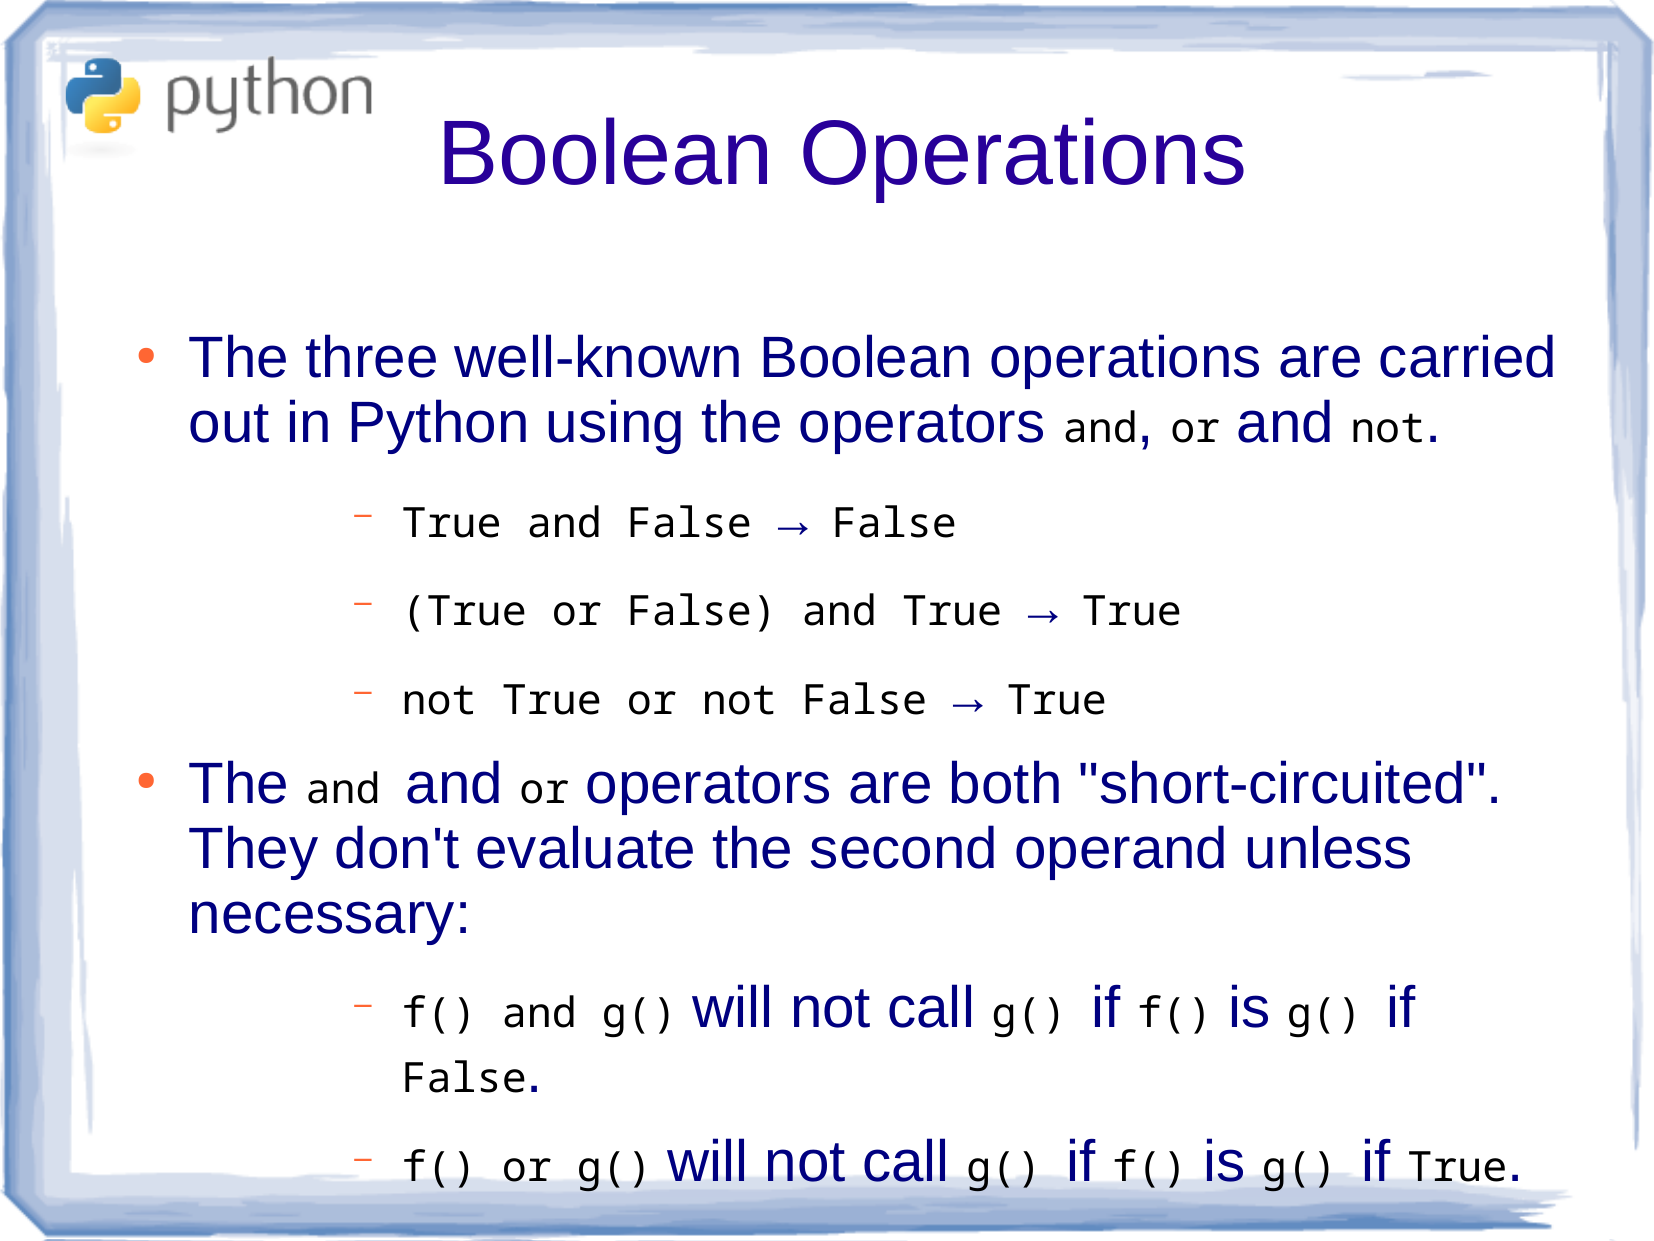

# Boolean Operations
The three well-known Boolean operations are carried out in Python using the operators and, or and not.
True and False → False
(True or False) and True → True
not True or not False → True
The and and or operators are both "short-circuited". They don't evaluate the second operand unless necessary:
f() and g() will not call g() if f() is g() if False.
f() or g() will not call g() if f() is g() if True.